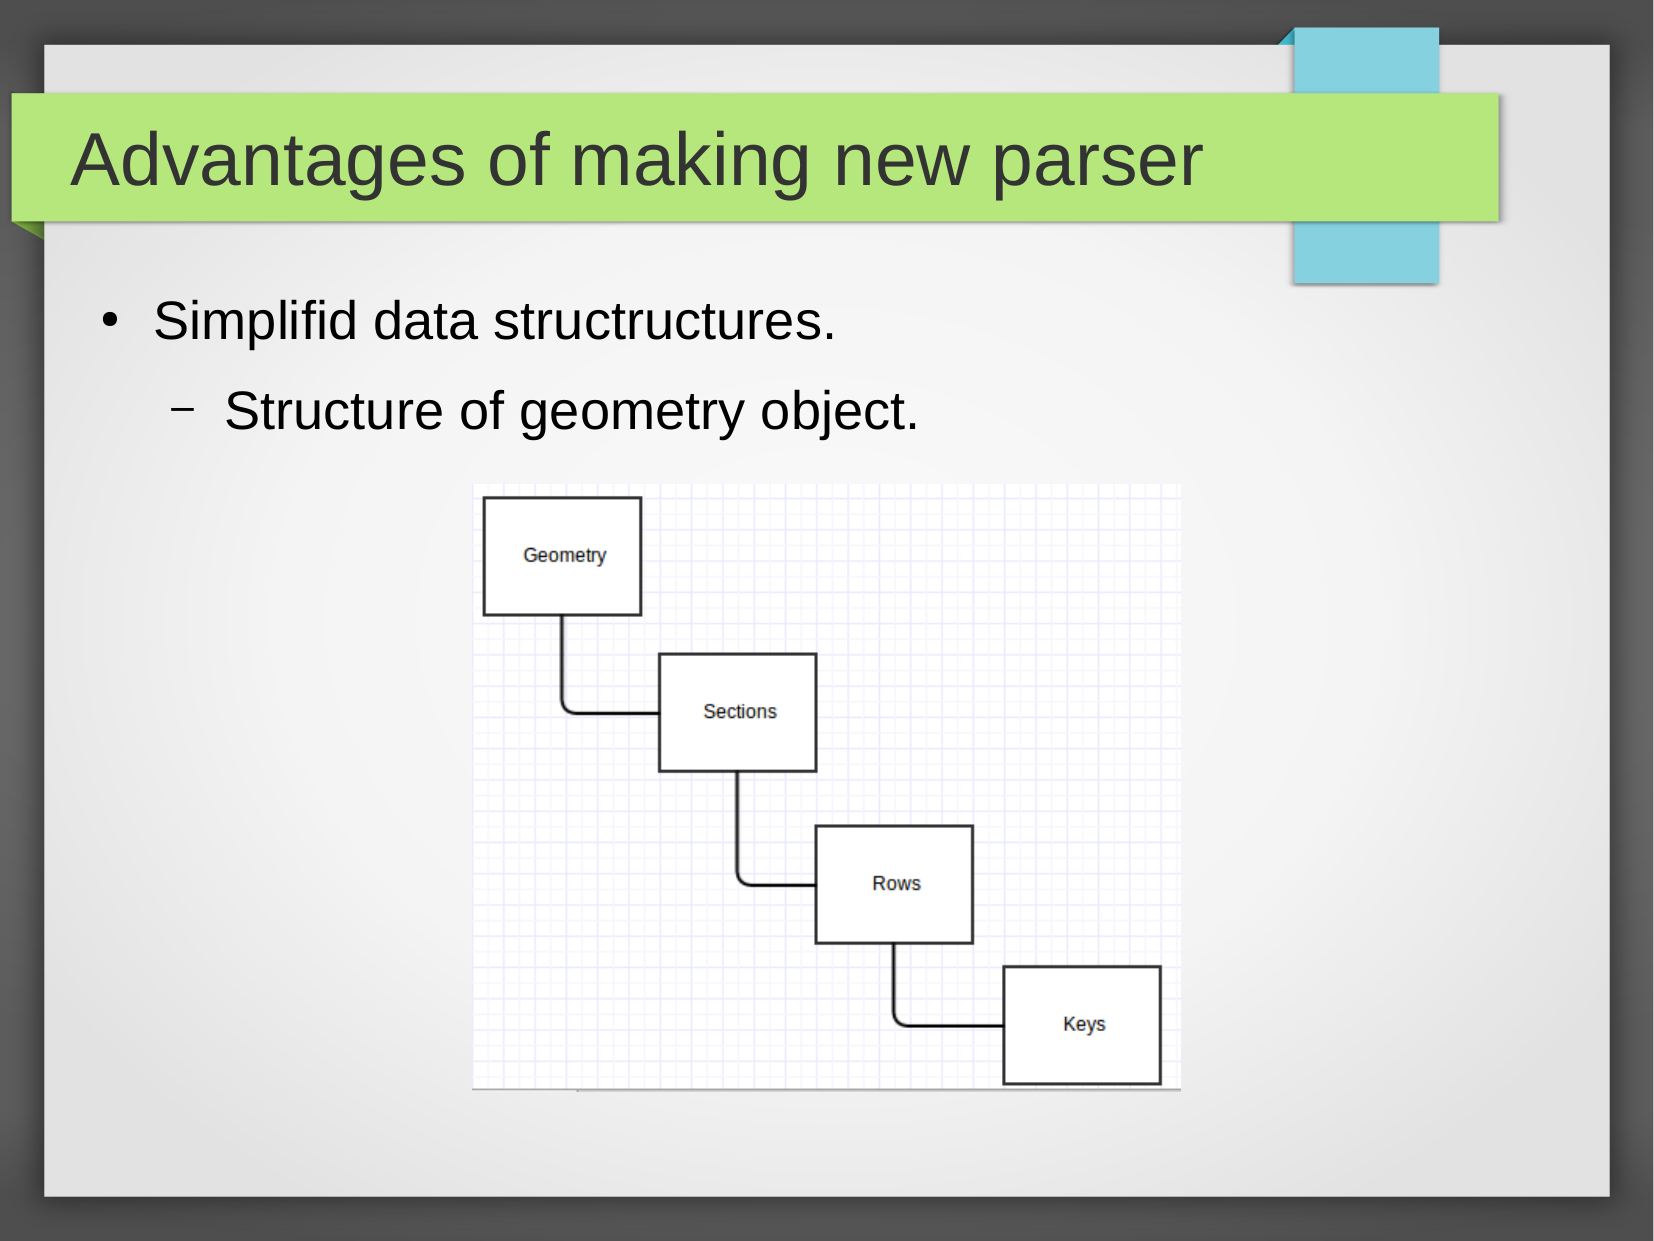

# Advantages of making new parser
Simplifid data structructures.
Structure of geometry object.